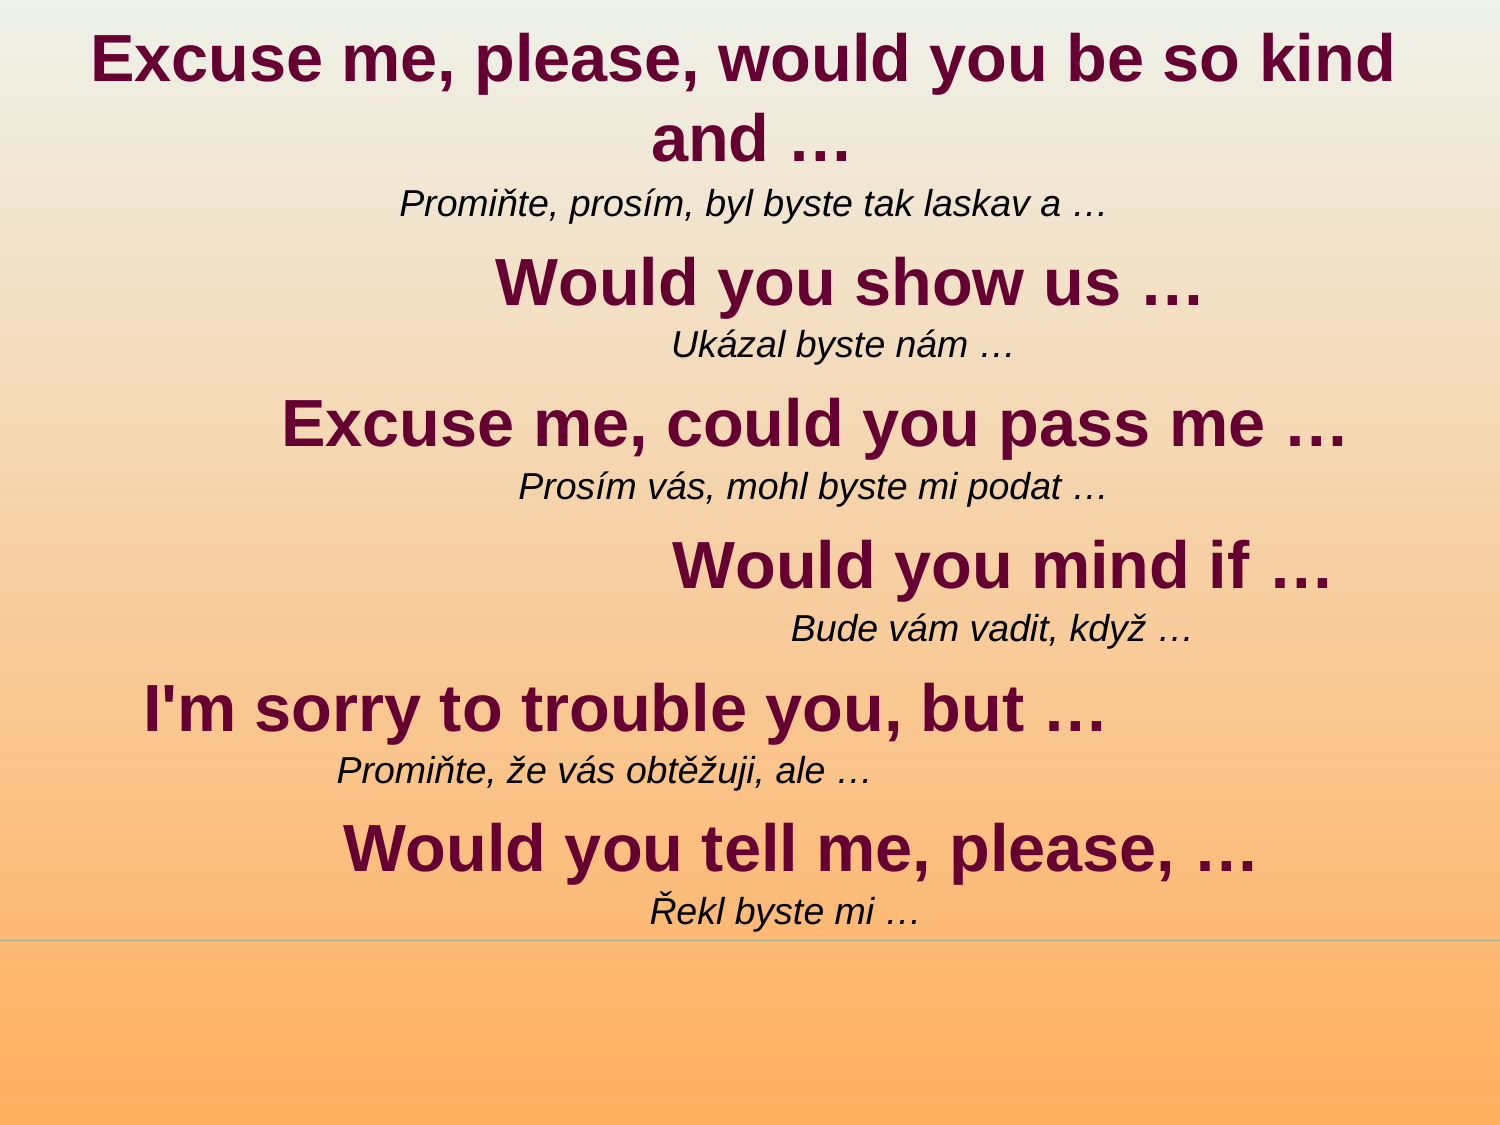

Excuse me, please, would you be so kind
and …
Promiňte, prosím, byl byste tak laskav a …
Would you show us …
Ukázal byste nám …
Excuse me, could you pass me …
Prosím vás, mohl byste mi podat …
Would you mind if …
Bude vám vadit, když …
I'm sorry to trouble you, but …
Promiňte, že vás obtěžuji, ale …
Would you tell me, please, …
Řekl byste mi …